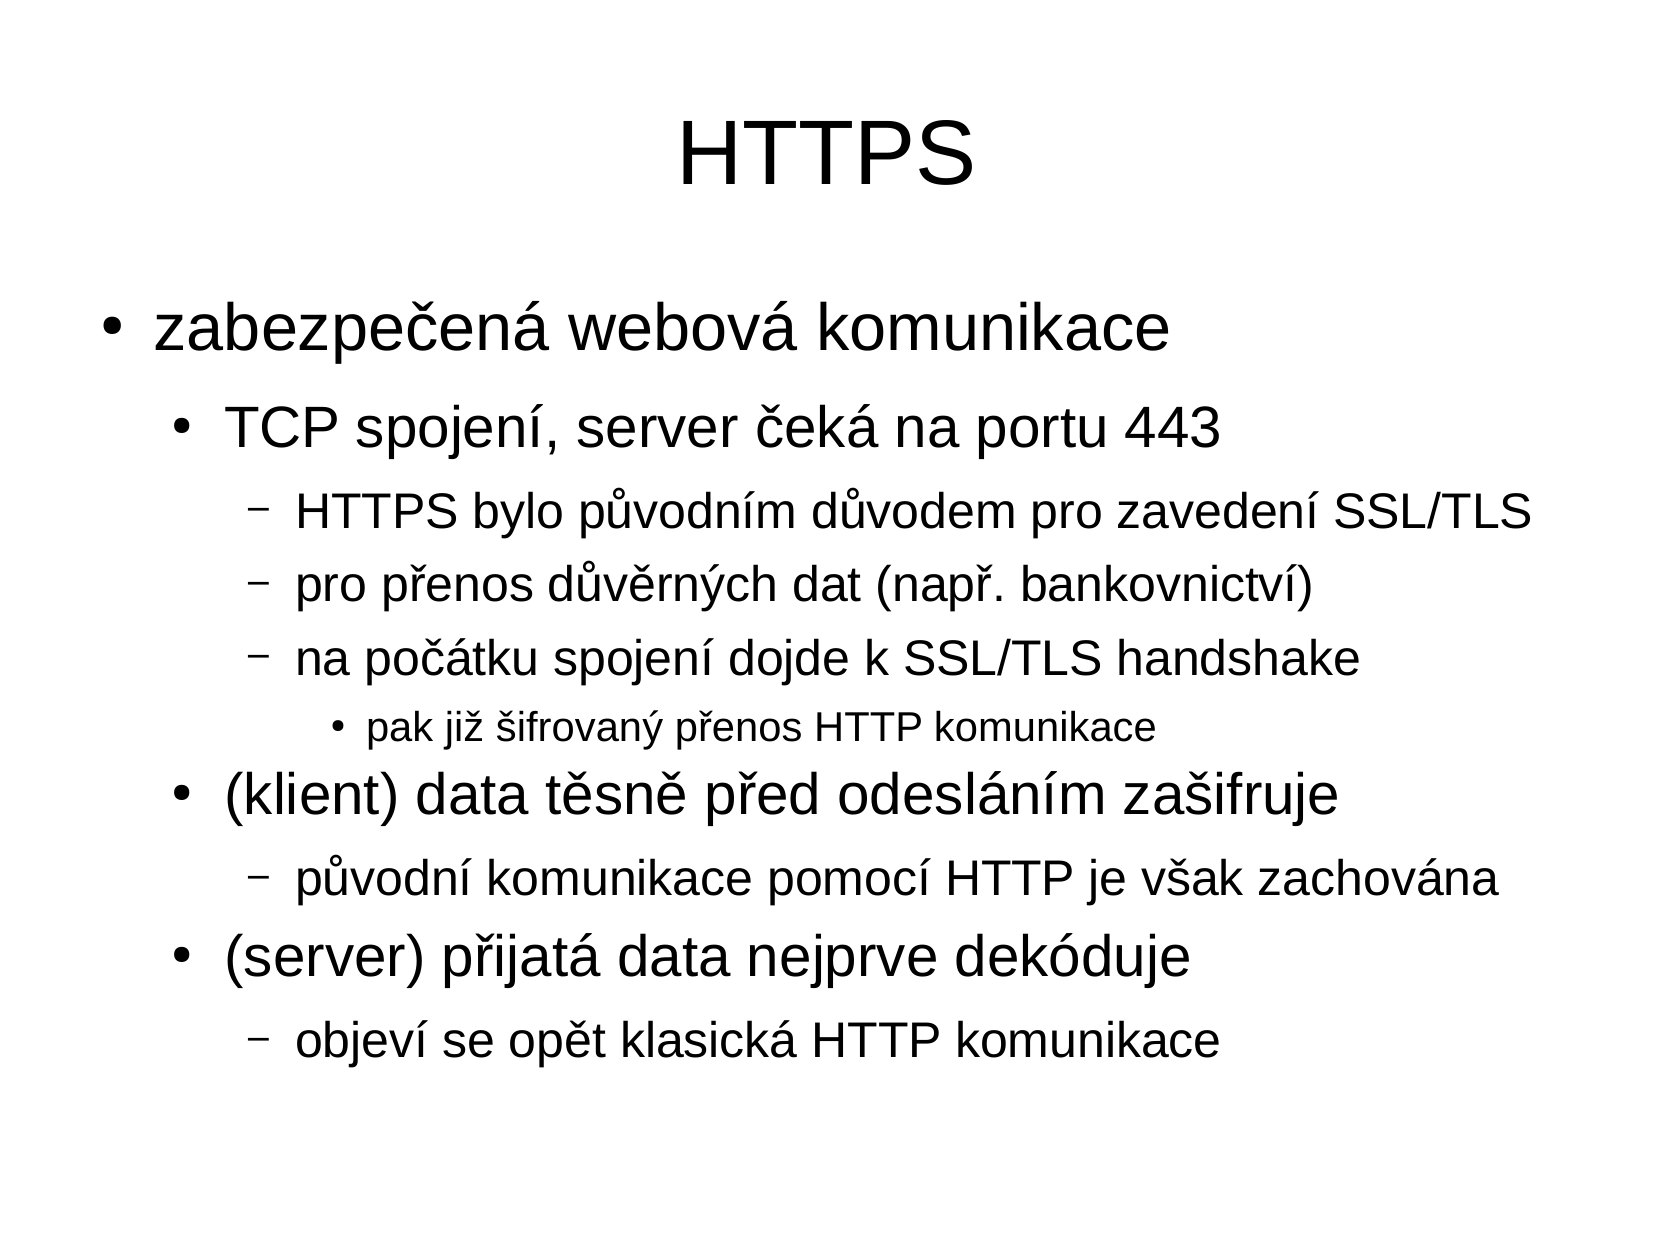

# HTTPS
zabezpečená webová komunikace
TCP spojení, server čeká na portu 443
HTTPS bylo původním důvodem pro zavedení SSL/TLS
pro přenos důvěrných dat (např. bankovnictví)
na počátku spojení dojde k SSL/TLS handshake
pak již šifrovaný přenos HTTP komunikace
(klient) data těsně před odesláním zašifruje
původní komunikace pomocí HTTP je však zachována
(server) přijatá data nejprve dekóduje
objeví se opět klasická HTTP komunikace